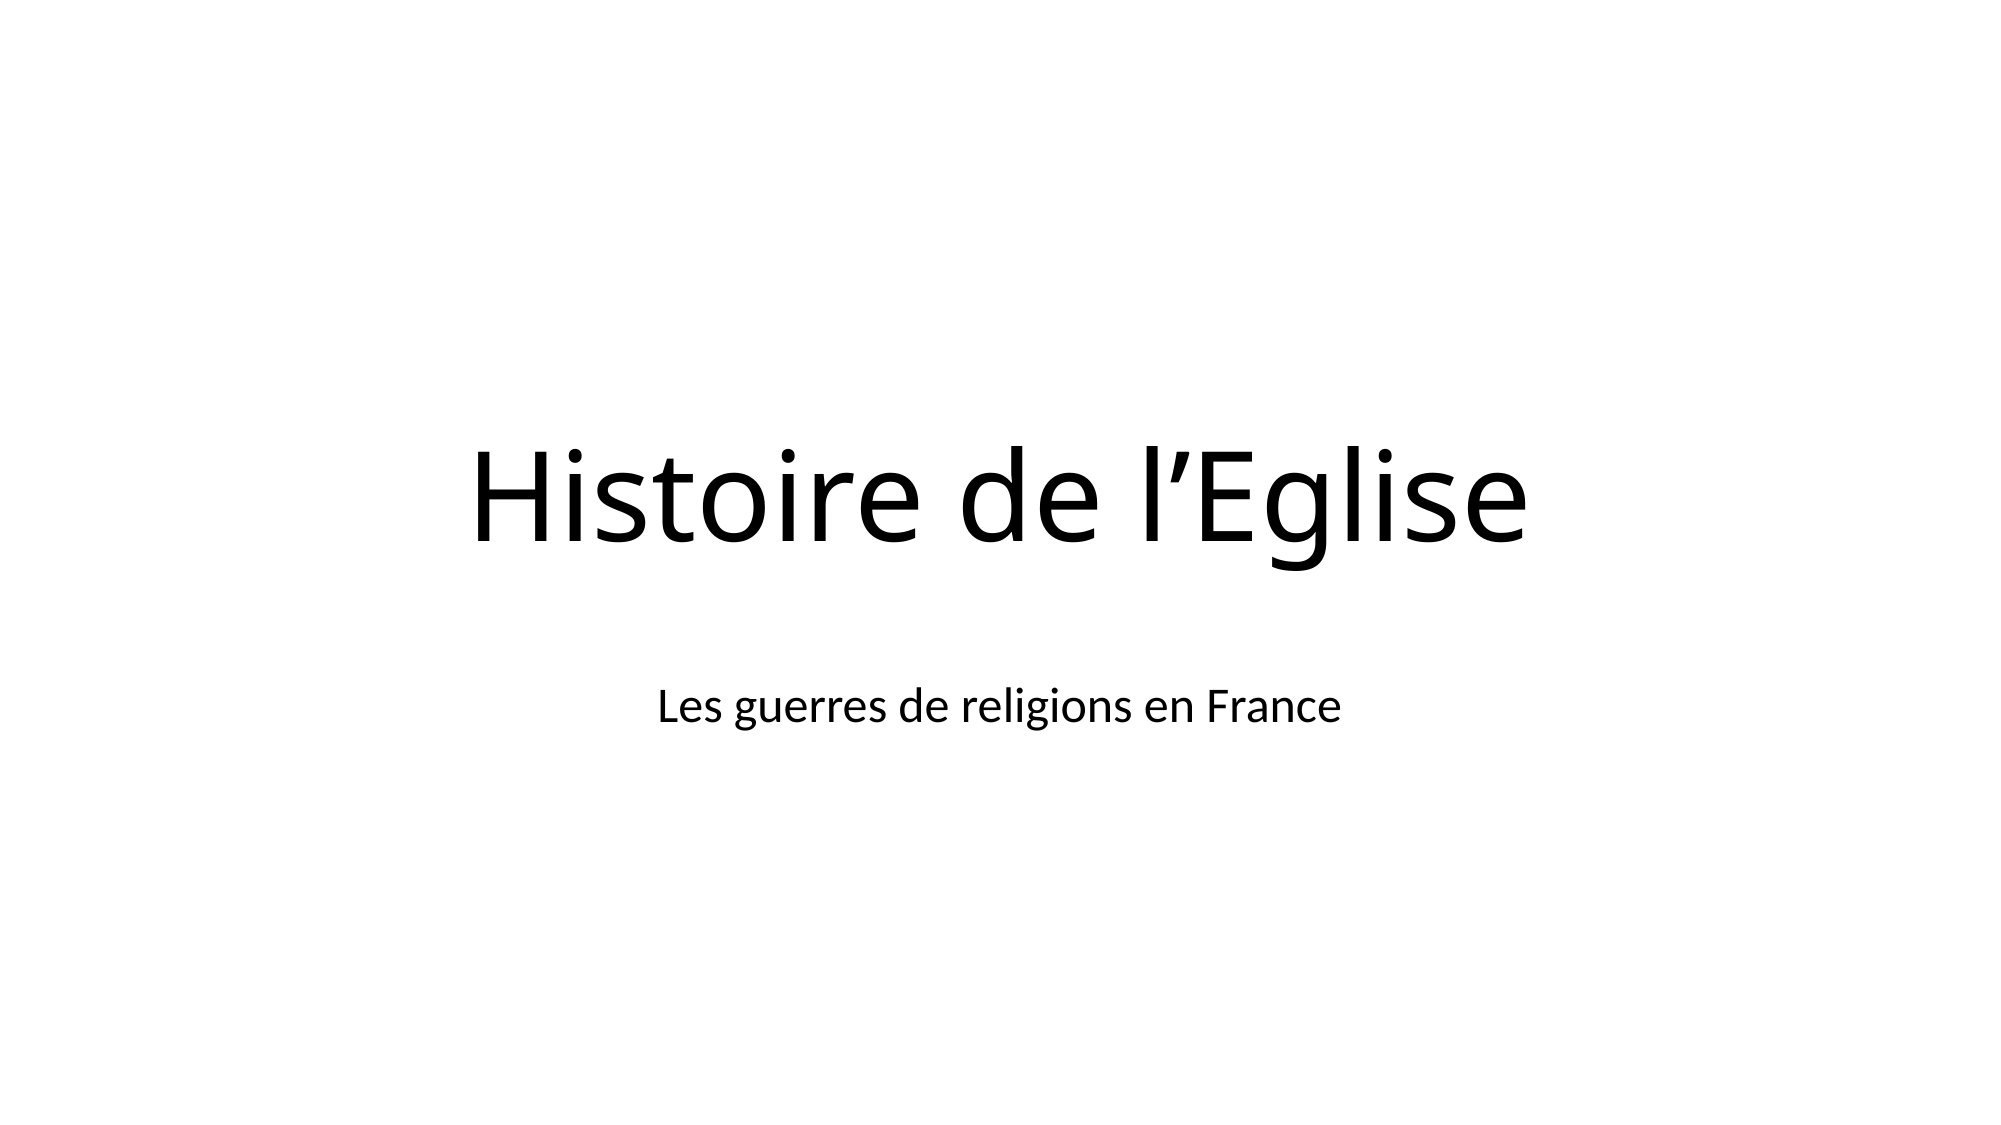

# Histoire de l’Eglise
Les guerres de religions en France